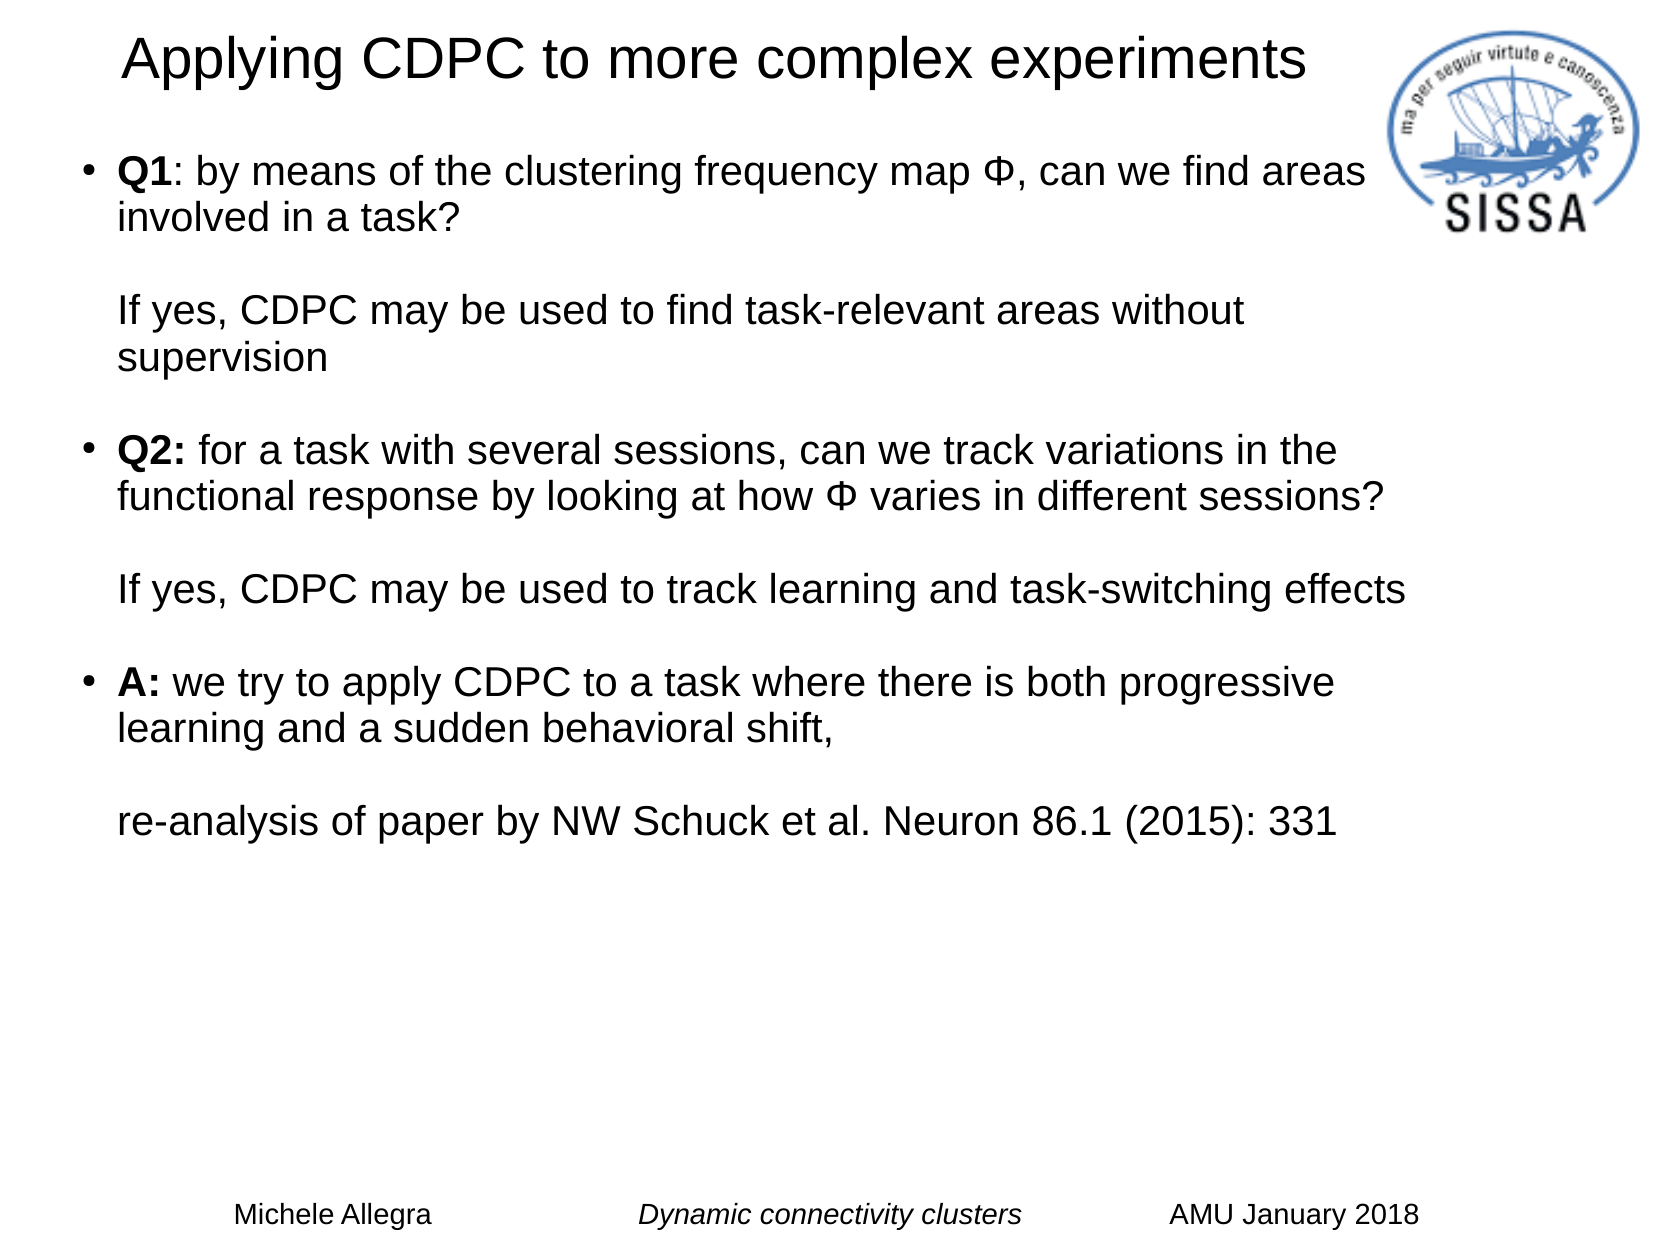

# Applying CDPC to more complex experiments
Q1: by means of the clustering frequency map Φ, can we find areas involved in a task?
If yes, CDPC may be used to find task-relevant areas without supervision
Q2: for a task with several sessions, can we track variations in the functional response by looking at how Φ varies in different sessions?
If yes, CDPC may be used to track learning and task-switching effects
A: we try to apply CDPC to a task where there is both progressive learning and a sudden behavioral shift,
re-analysis of paper by NW Schuck et al. Neuron 86.1 (2015): 331
Michele Allegra Dynamic connectivity clusters AMU January 2018